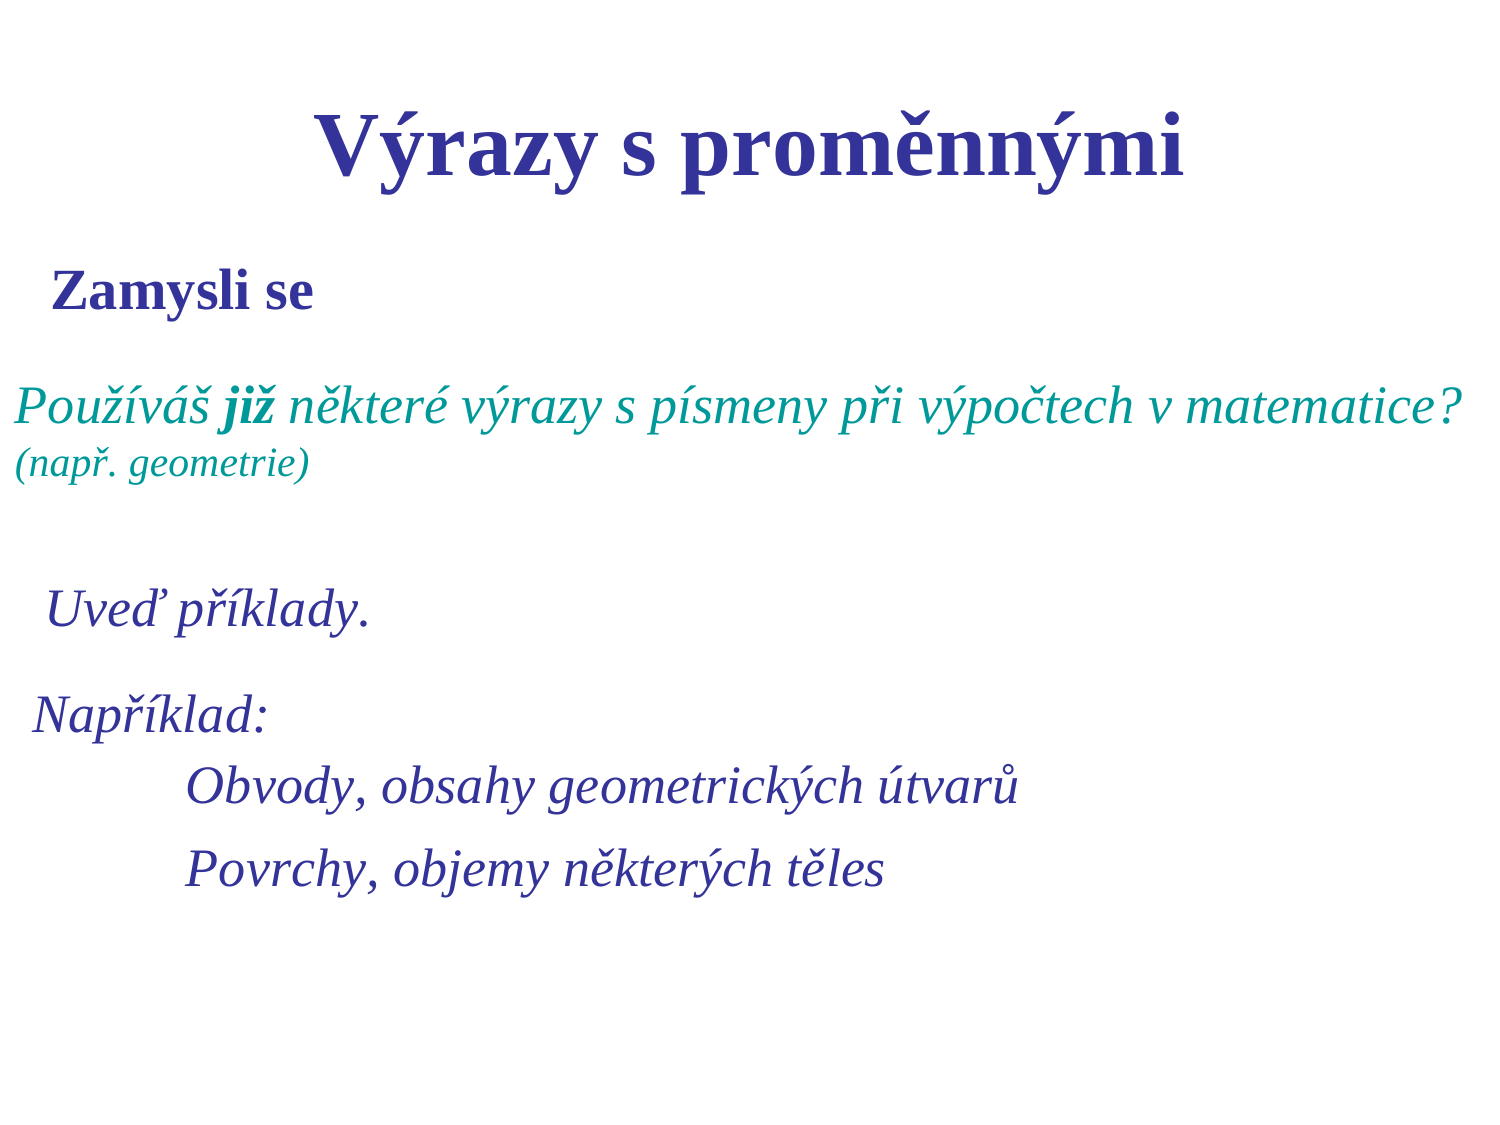

# Výrazy s proměnnými
Zamysli se
Používáš již některé výrazy s písmeny při výpočtech v matematice? (např. geometrie)
Uveď příklady.
Například:
Obvody, obsahy geometrických útvarů
Povrchy, objemy některých těles